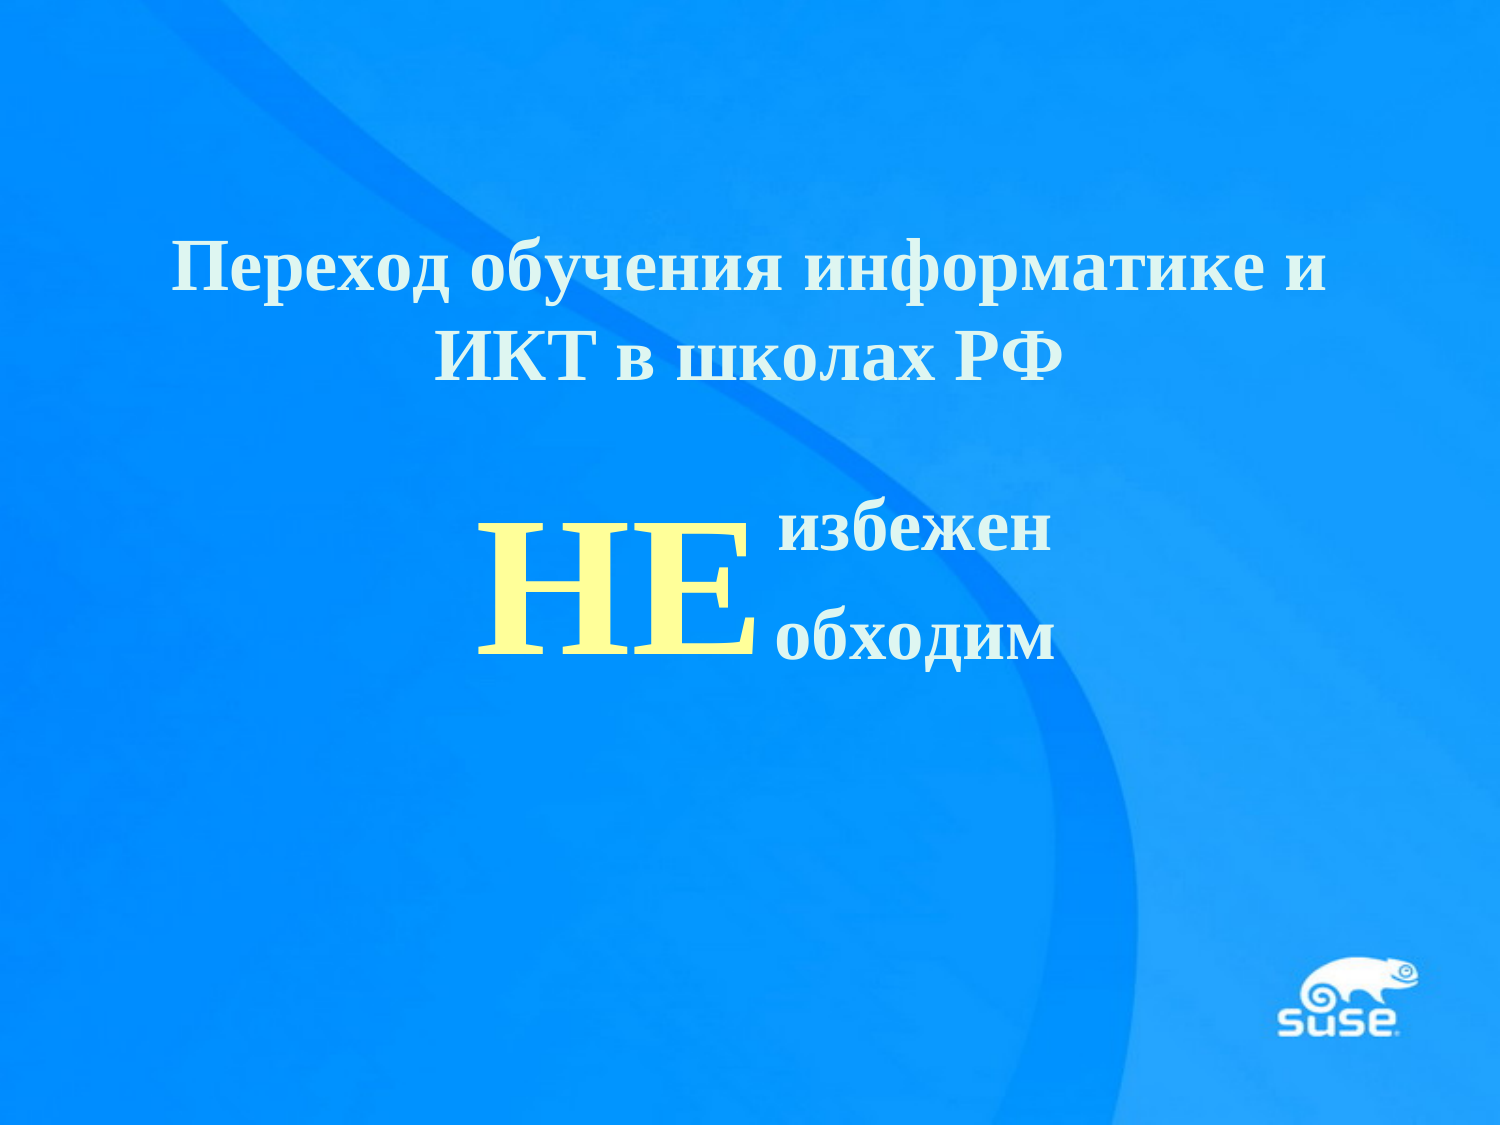

Переход обучения информатике и ИКТ в школах РФ
НЕ
избежен
обходим